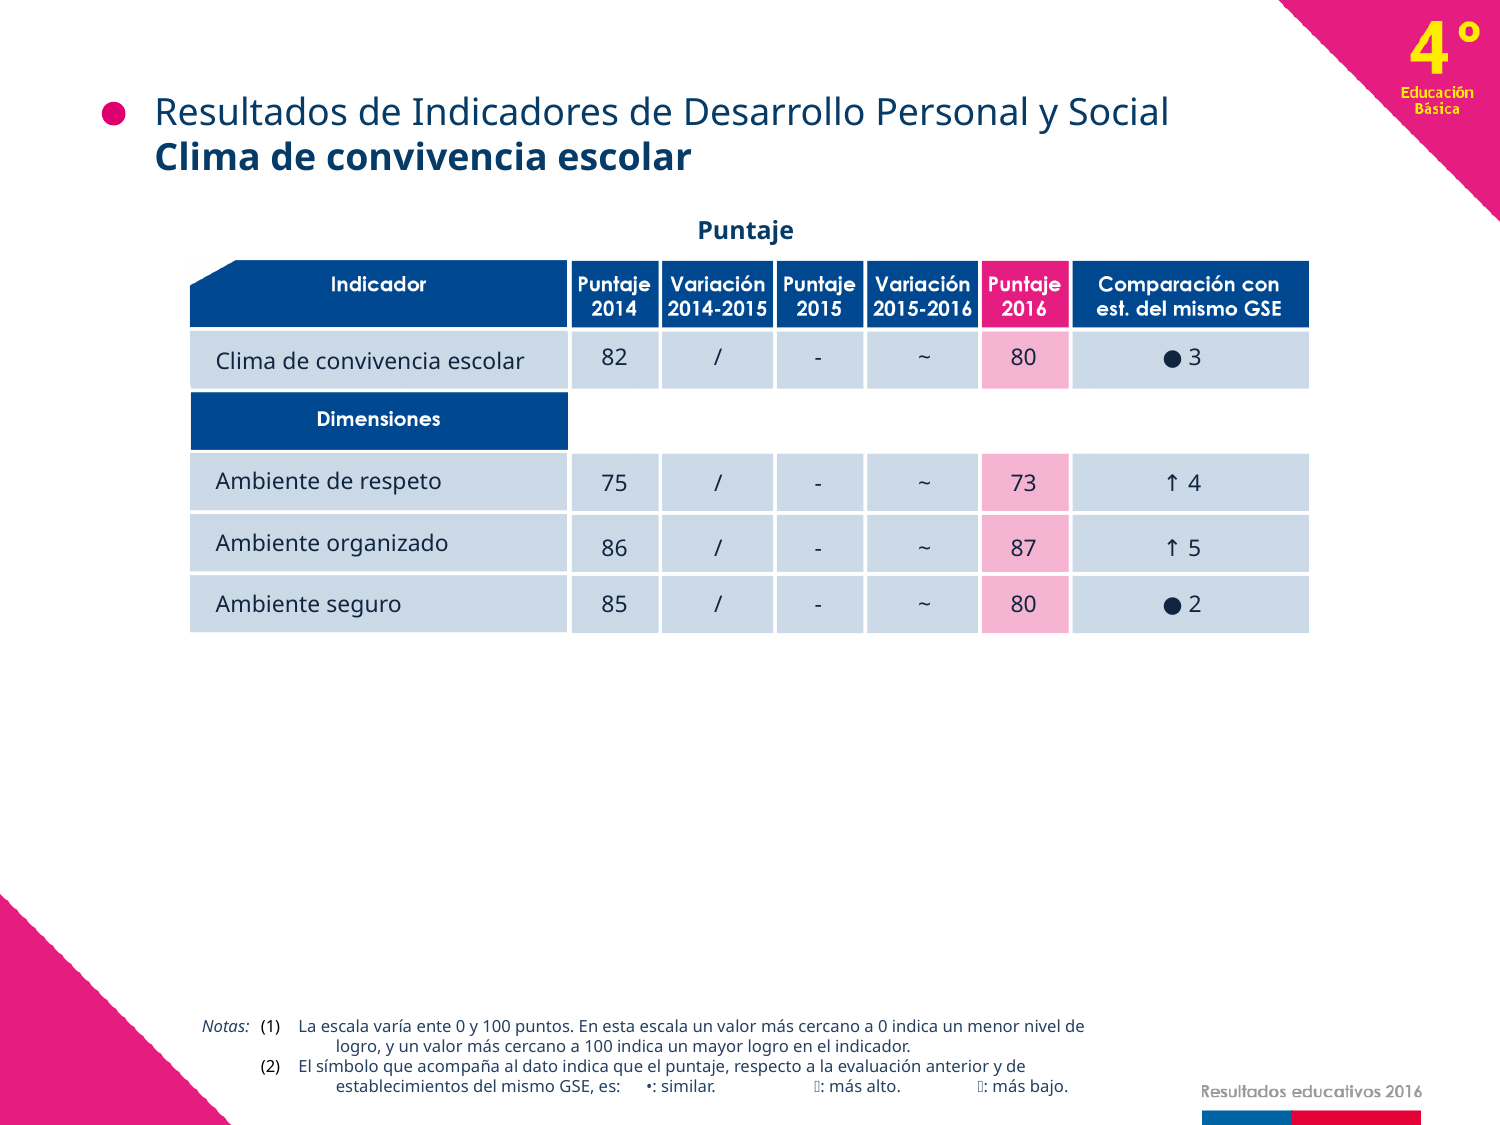

Resultados de Indicadores de Desarrollo Personal y Social
Clima de convivencia escolar
Puntaje
82
 /
-
 ~
80
● 3
Clima de convivencia escolar
Ambiente de respeto
75
 /
-
 ~
73
↑ 4
Ambiente organizado
86
 /
-
 ~
87
↑ 5
Ambiente seguro
85
 /
-
 ~
80
● 2
Notas:
La escala varía ente 0 y 100 puntos. En esta escala un valor más cercano a 0 indica un menor nivel de logro, y un valor más cercano a 100 indica un mayor logro en el indicador.
El símbolo que acompaña al dato indica que el puntaje, respecto a la evaluación anterior y de establecimientos del mismo GSE, es: •: similar. : más alto. : más bajo.